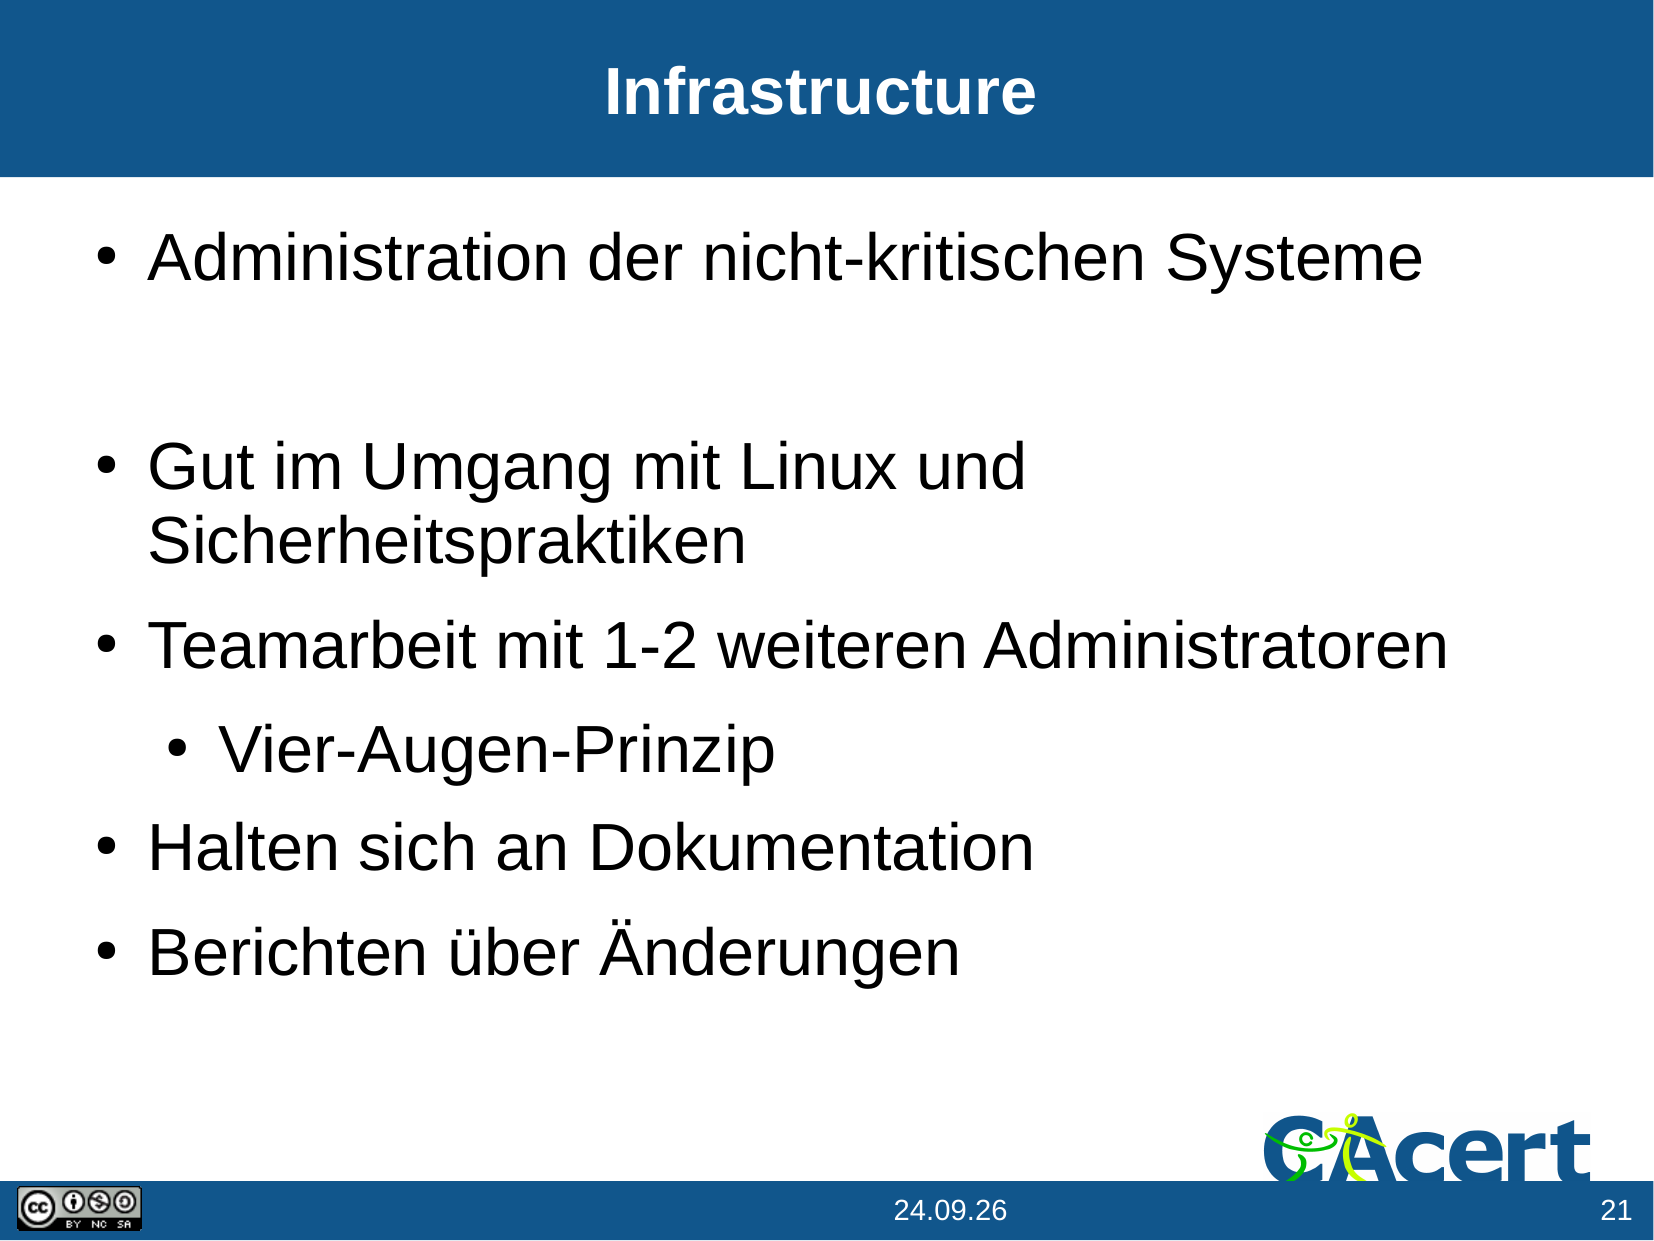

# Infrastructure
Administration der nicht-kritischen Systeme
Gut im Umgang mit Linux und Sicherheitspraktiken
Teamarbeit mit 1-2 weiteren Administratoren
Vier-Augen-Prinzip
Halten sich an Dokumentation
Berichten über Änderungen